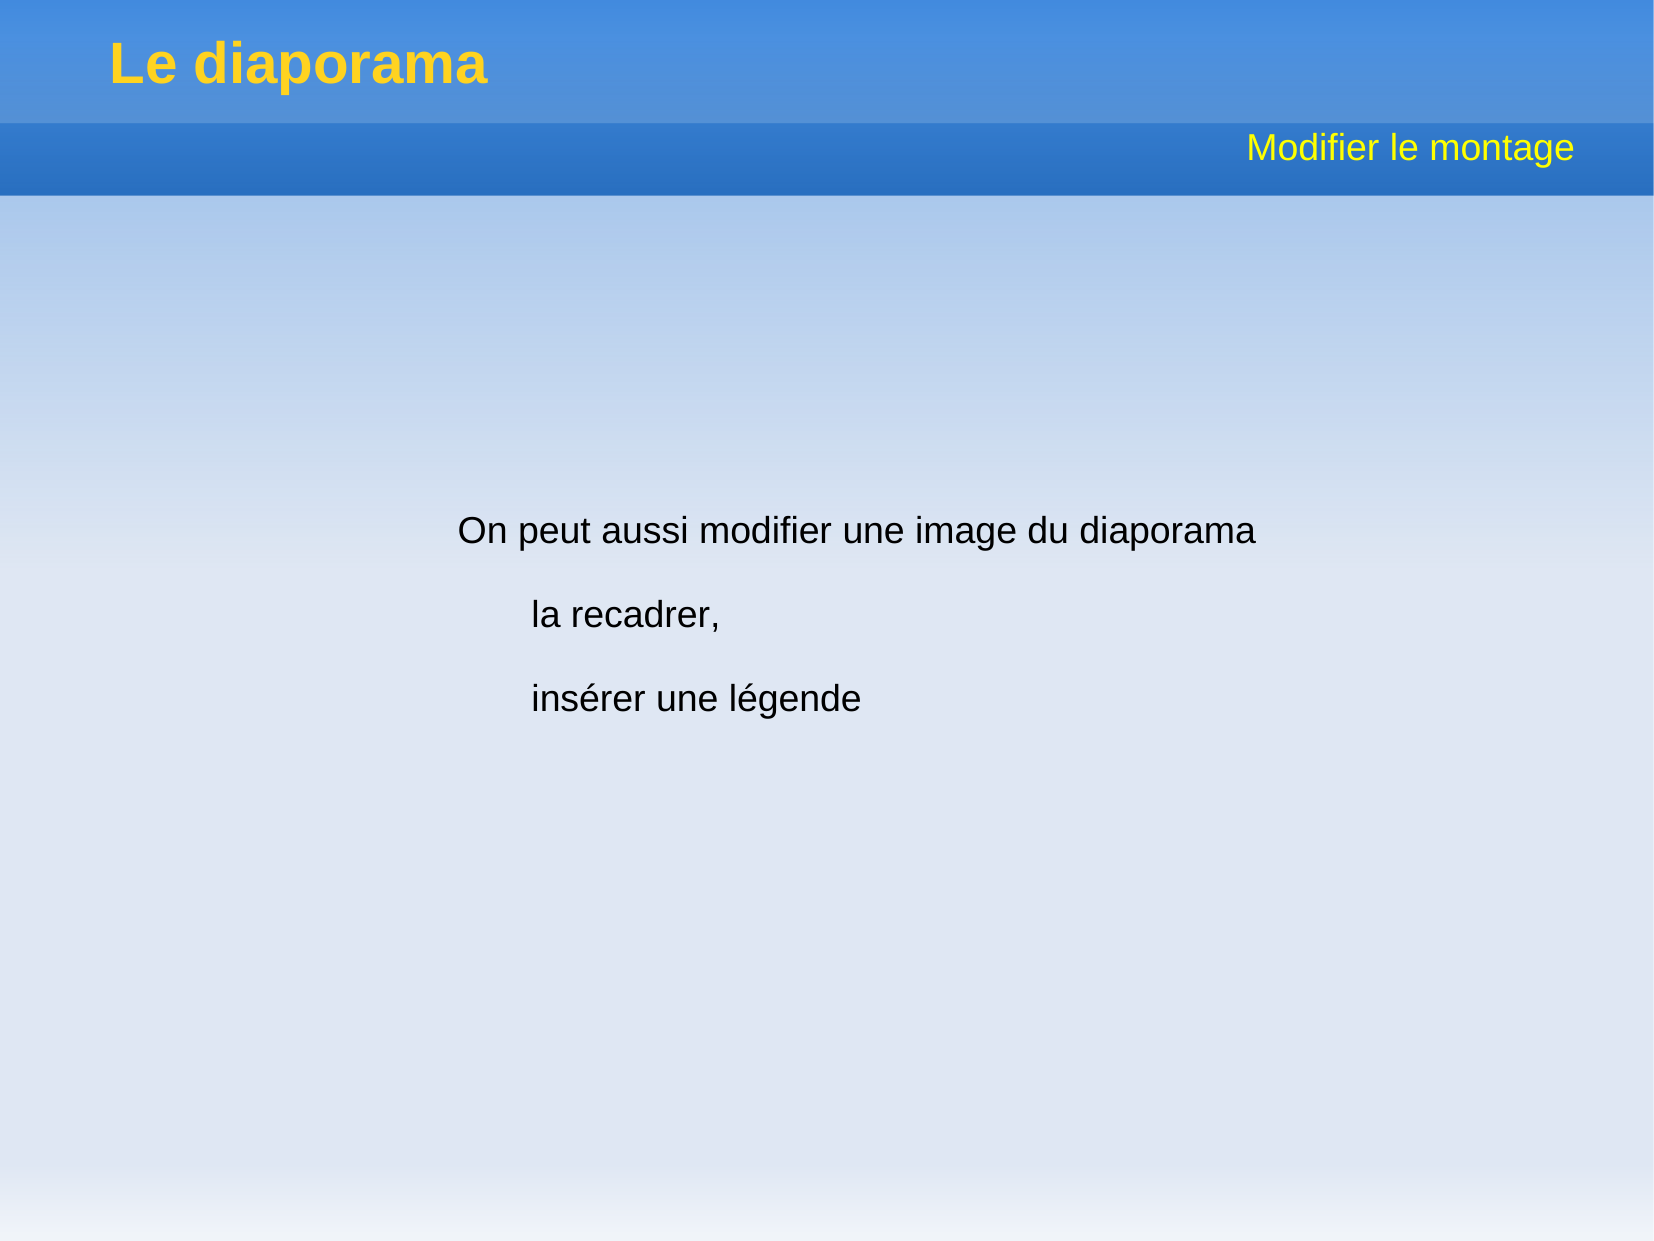

Le diaporama
 Modifier le montage
#
On peut aussi modifier une image du diaporama
	la recadrer,
	insérer une légende